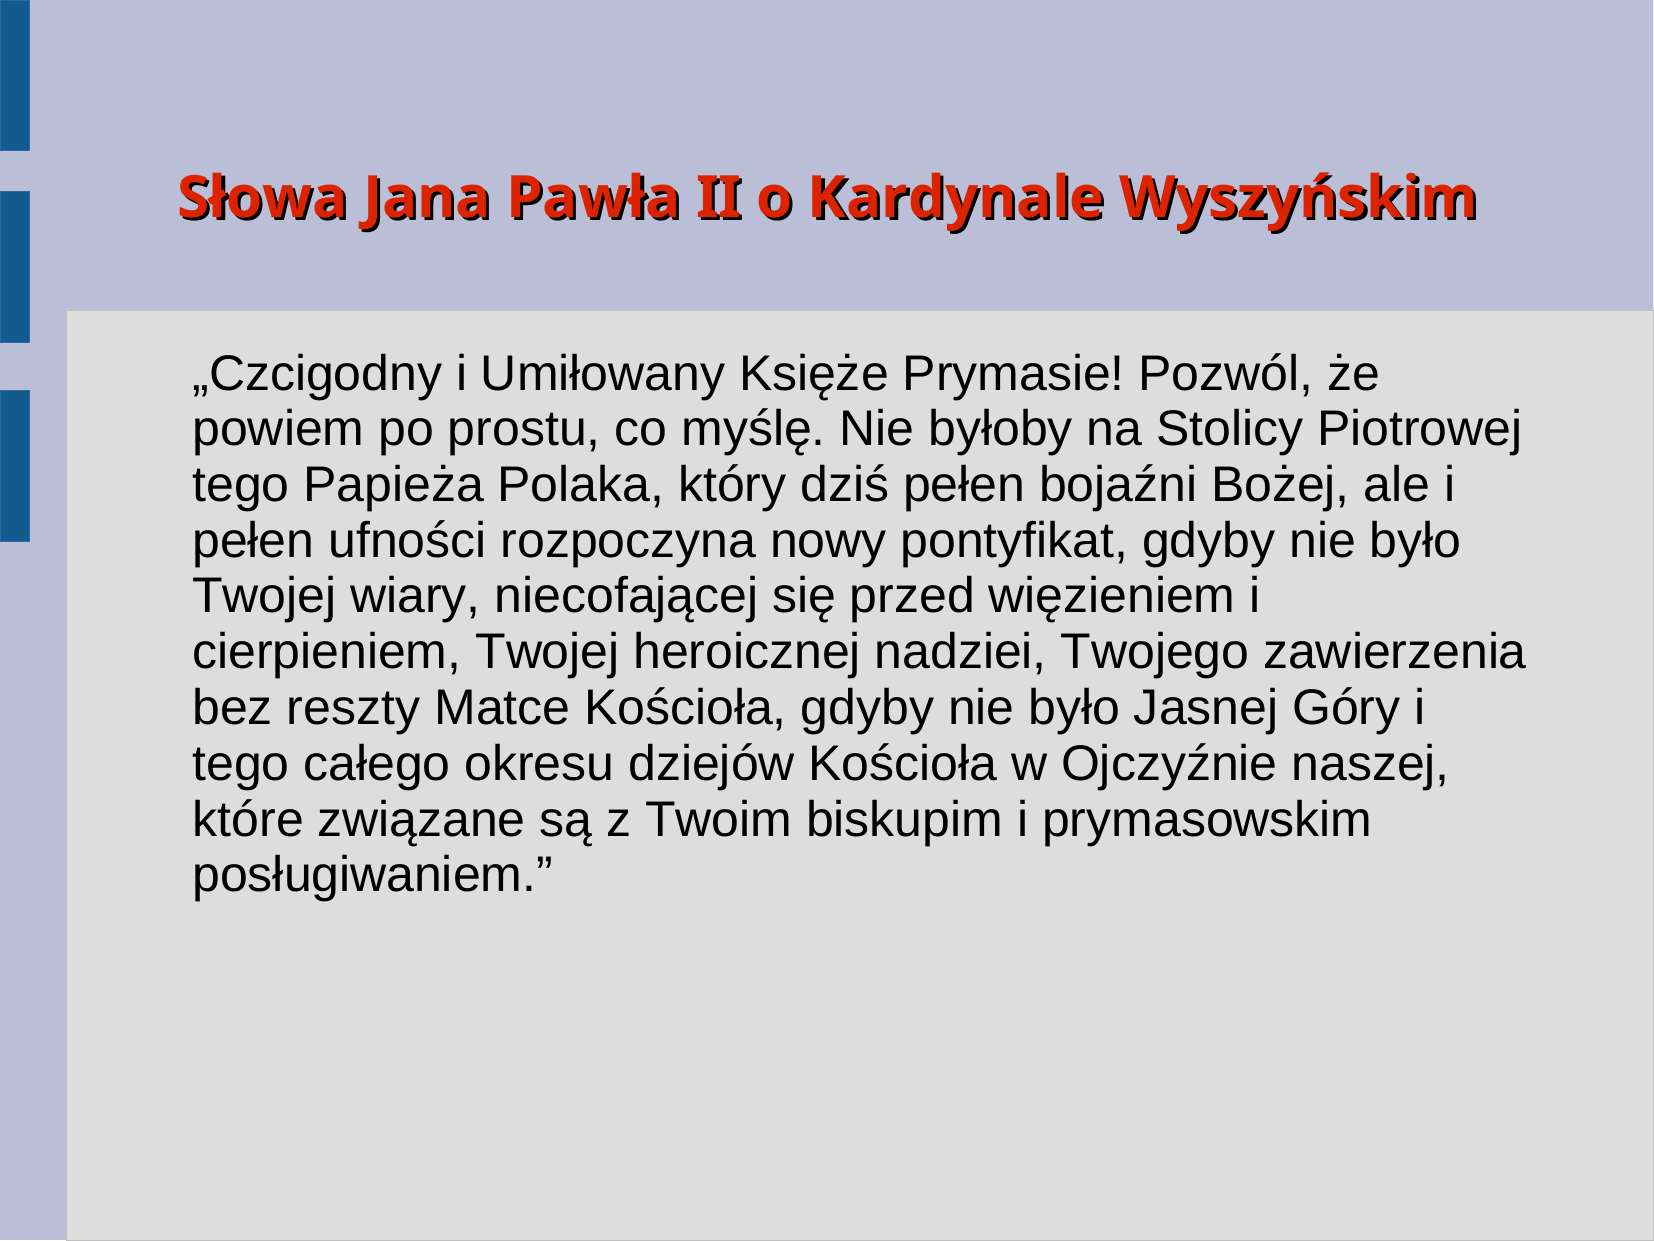

# Słowa Jana Pawła II o Kardynale Wyszyńskim
„Czcigodny i Umiłowany Księże Prymasie! Pozwól, że powiem po prostu, co myślę. Nie byłoby na Stolicy Piotrowej tego Papieża Polaka, który dziś pełen bojaźni Bożej, ale i pełen ufności rozpoczyna nowy pontyfikat, gdyby nie było Twojej wiary, niecofającej się przed więzieniem i cierpieniem, Twojej heroicznej nadziei, Twojego zawierzenia bez reszty Matce Kościoła, gdyby nie było Jasnej Góry i tego całego okresu dziejów Kościoła w Ojczyźnie naszej, które związane są z Twoim biskupim i prymasowskim posługiwaniem.”